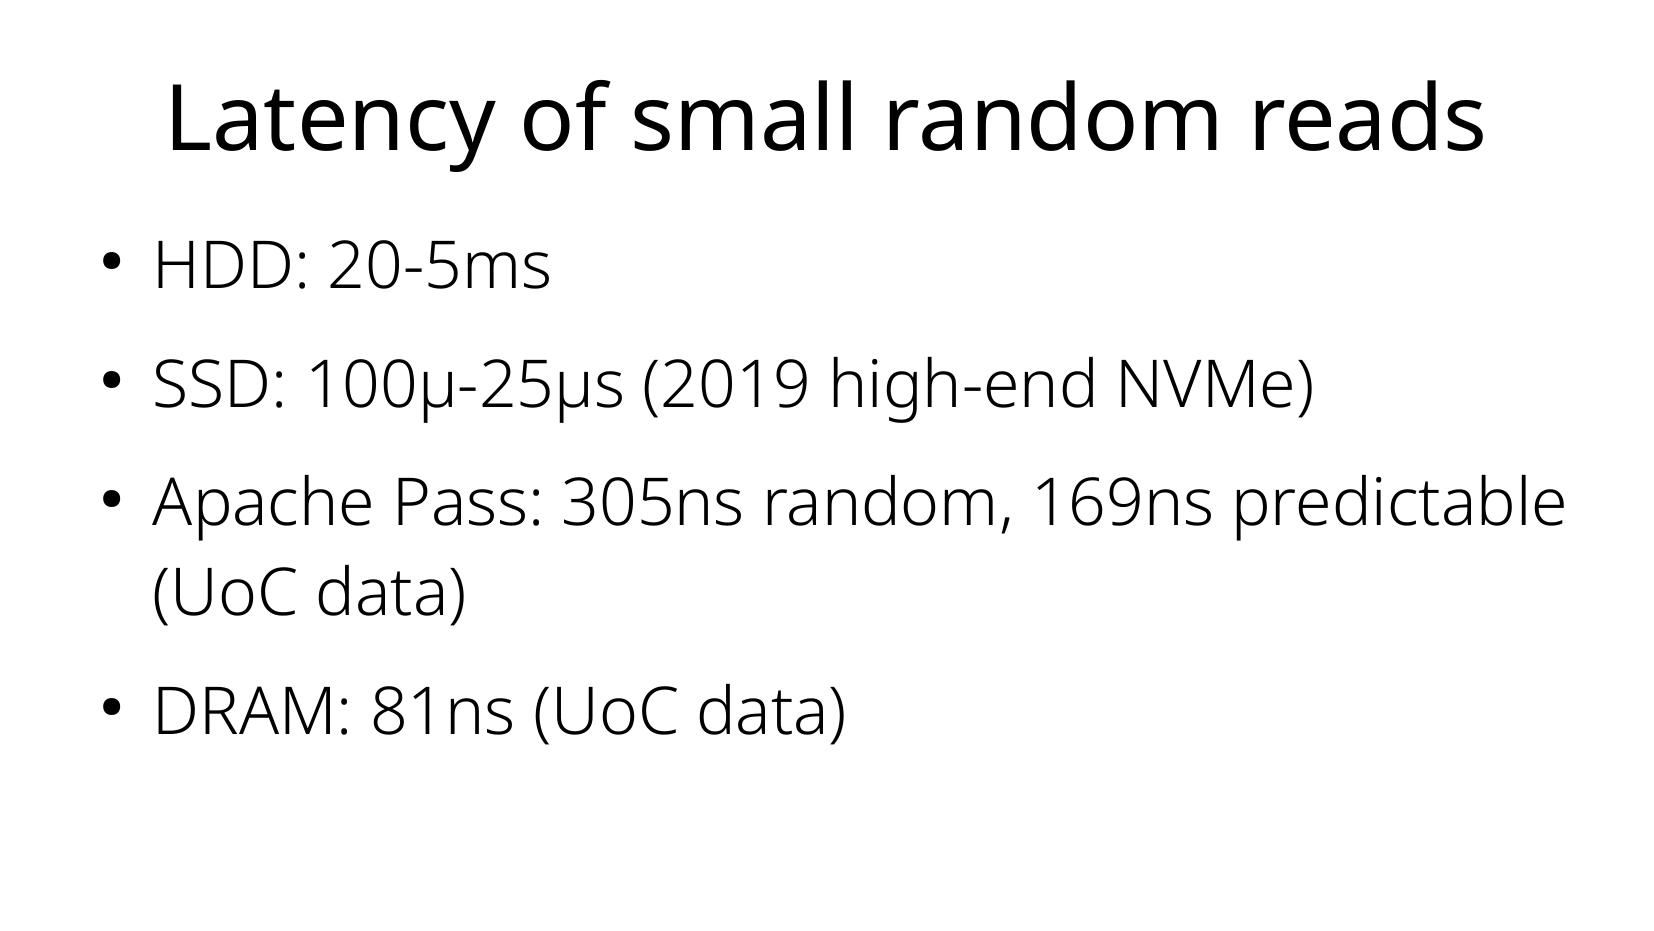

# Latency of small random reads
HDD: 20-5ms
SSD: 100μ-25μs (2019 high-end NVMe)
Apache Pass: 305ns random, 169ns predictable (UoC data)
DRAM: 81ns (UoC data)